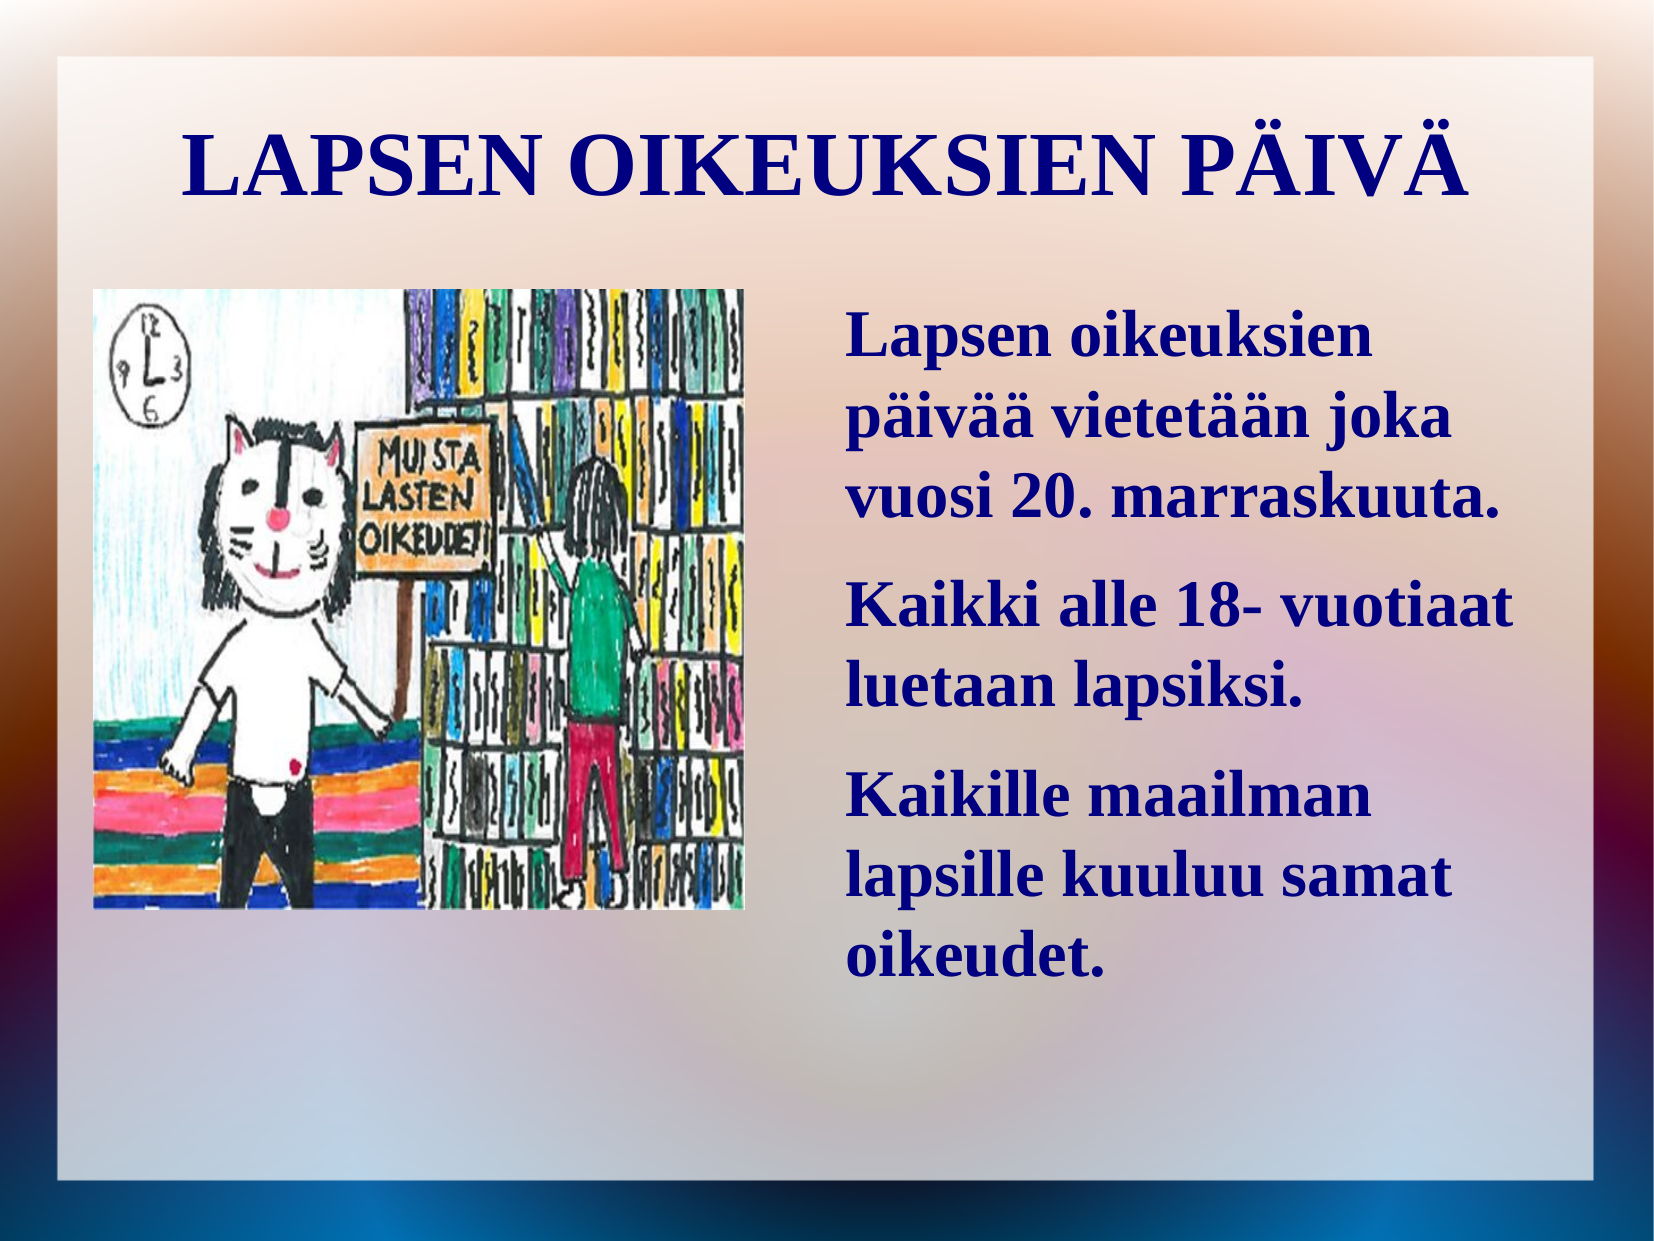

# LAPSEN OIKEUKSIEN PÄIVÄ
Title
Lapsen oikeuksien päivää vietetään joka vuosi 20. marraskuuta.
Kaikki alle 18- vuotiaat luetaan lapsiksi.
Kaikille maailman lapsille kuuluu samat oikeudet.